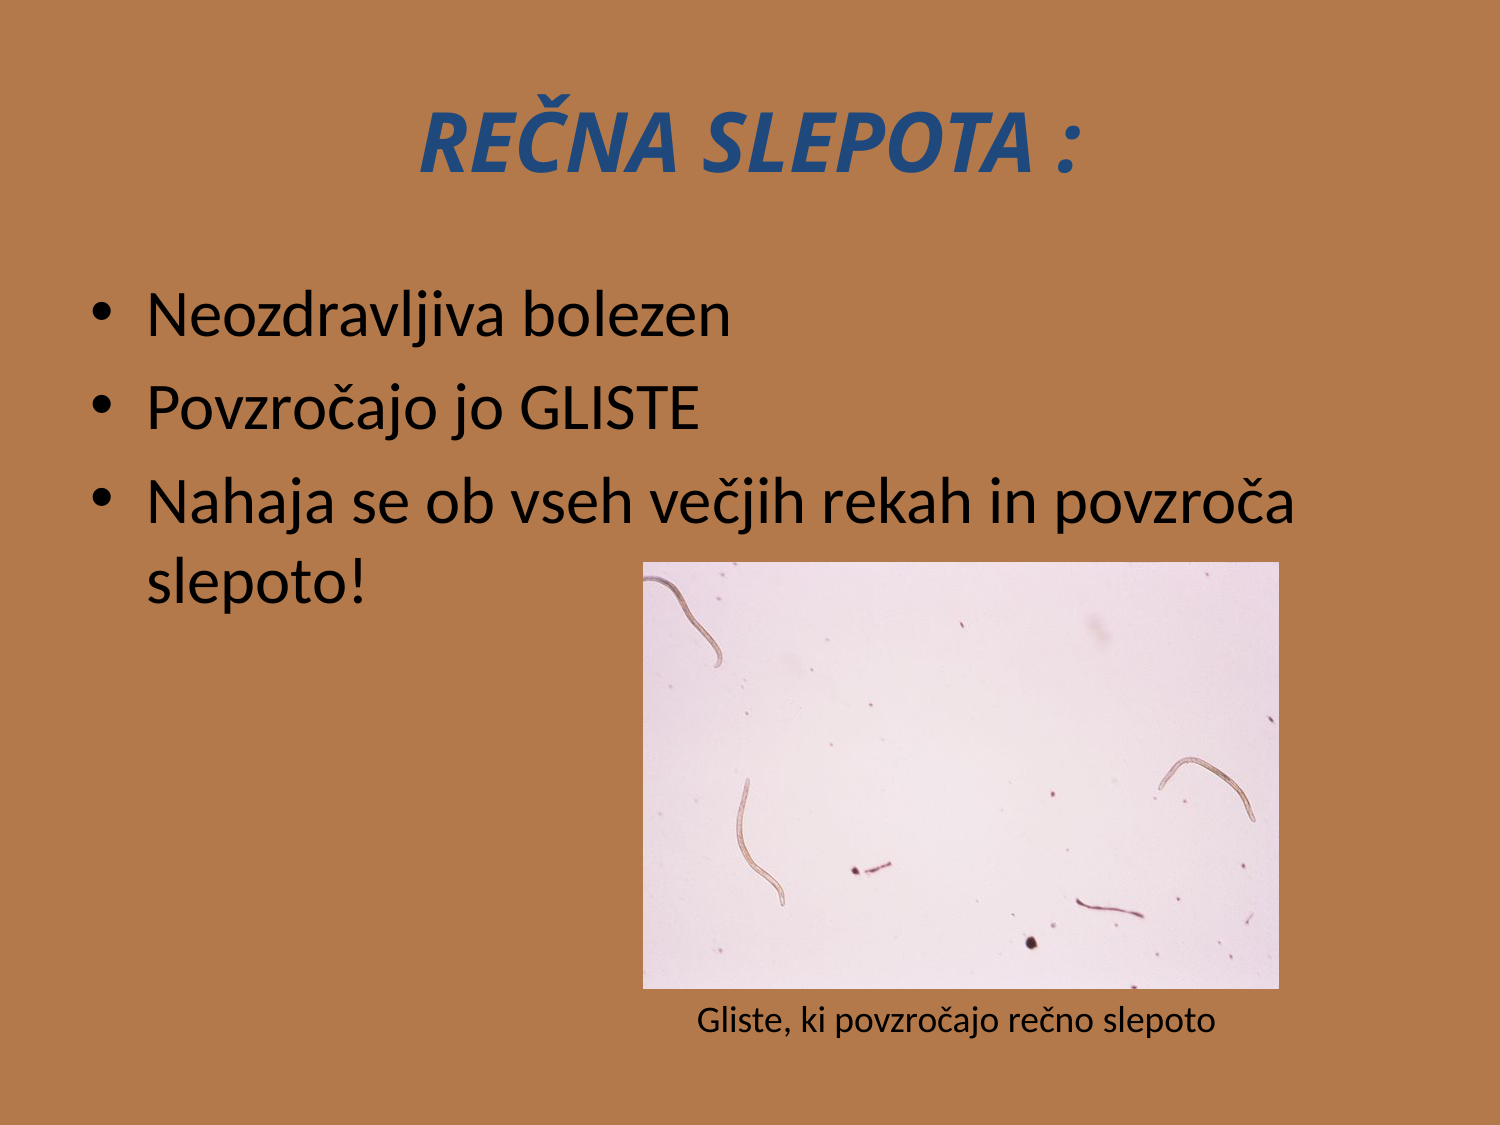

# REČNA SLEPOTA :
Neozdravljiva bolezen
Povzročajo jo GLISTE
Nahaja se ob vseh večjih rekah in povzroča slepoto!
Gliste, ki povzročajo rečno slepoto